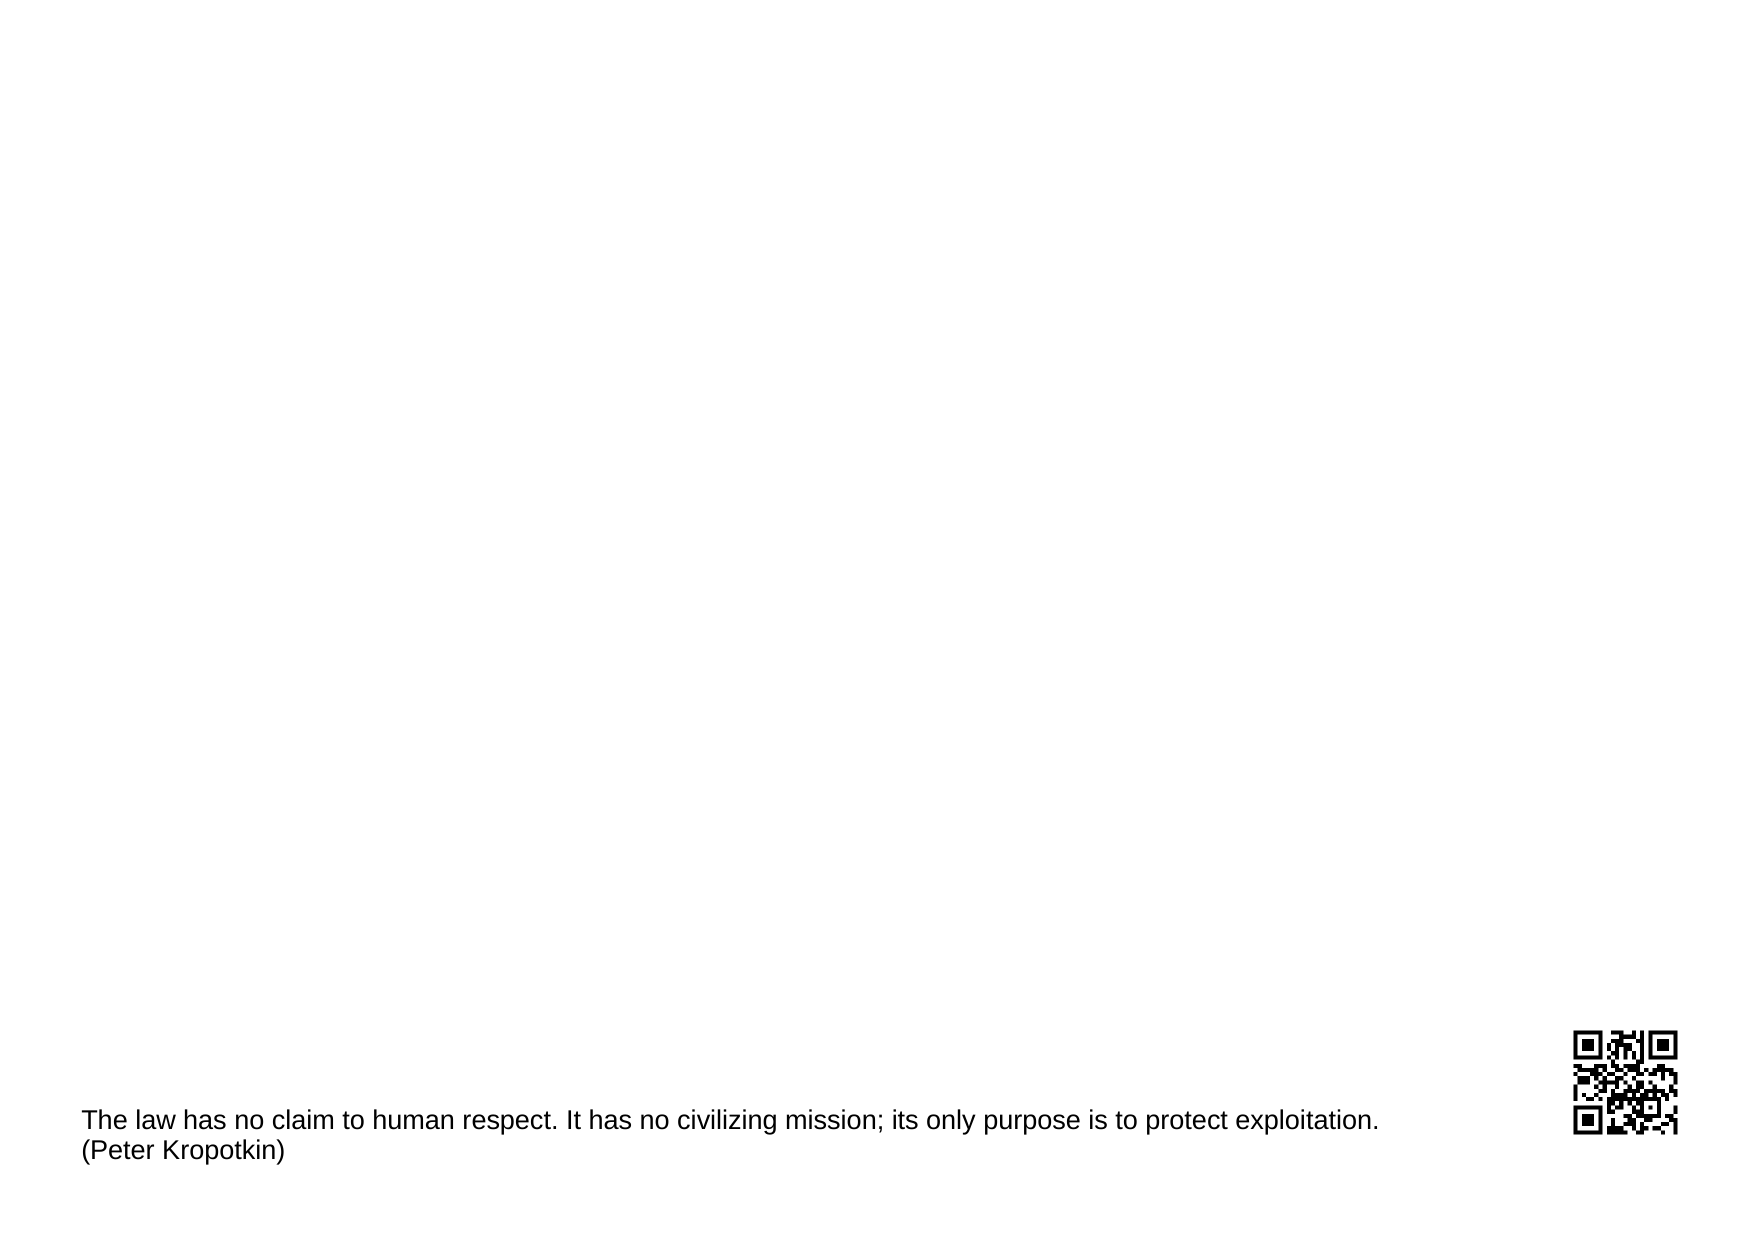

# The law has no claim to human respect. It has no civilizing mission; its only purpose is to protect exploitation. (Peter Kropotkin)